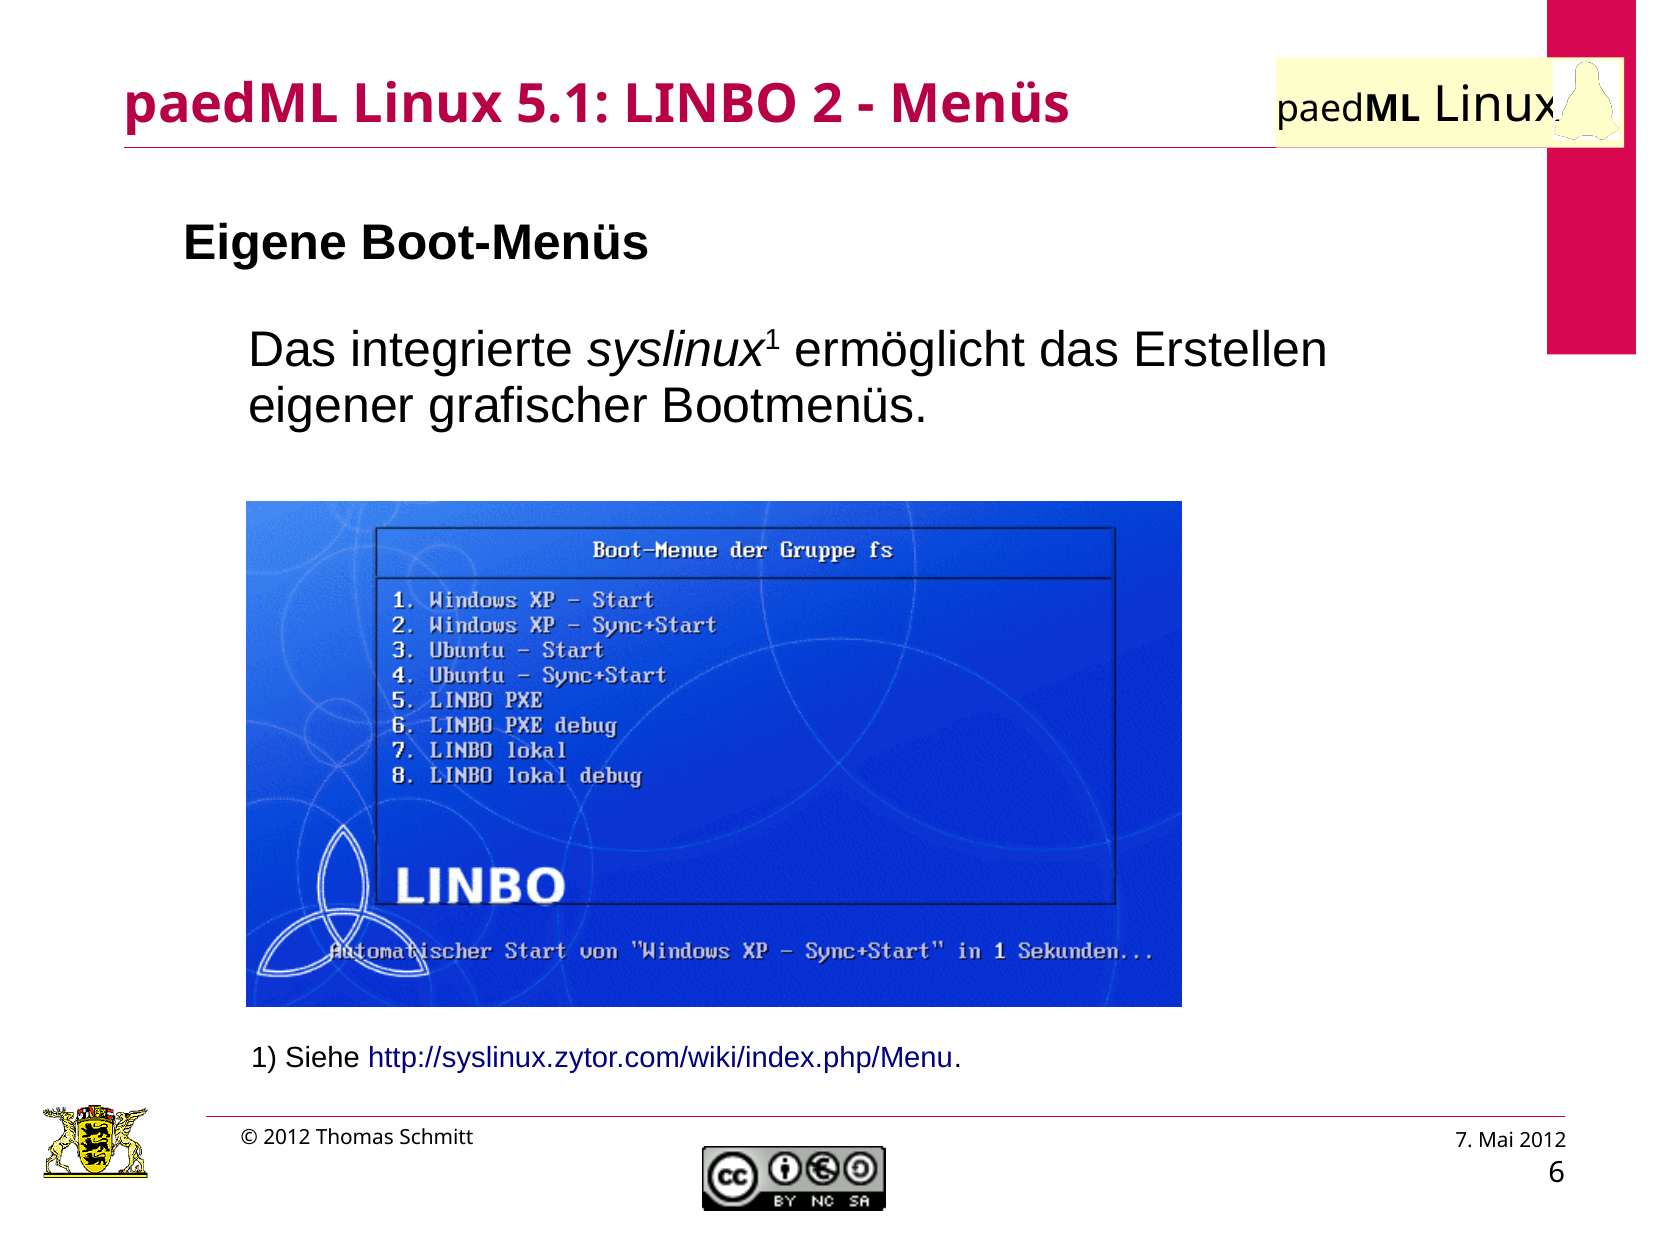

# paedML Linux 5.1: LINBO 2 - Menüs
Eigene Boot-Menüs
Das integrierte syslinux1 ermöglicht das Erstellen eigener grafischer Bootmenüs.
1) Siehe http://syslinux.zytor.com/wiki/index.php/Menu.
© 2012 Thomas Schmitt
7. Mai 2012
6